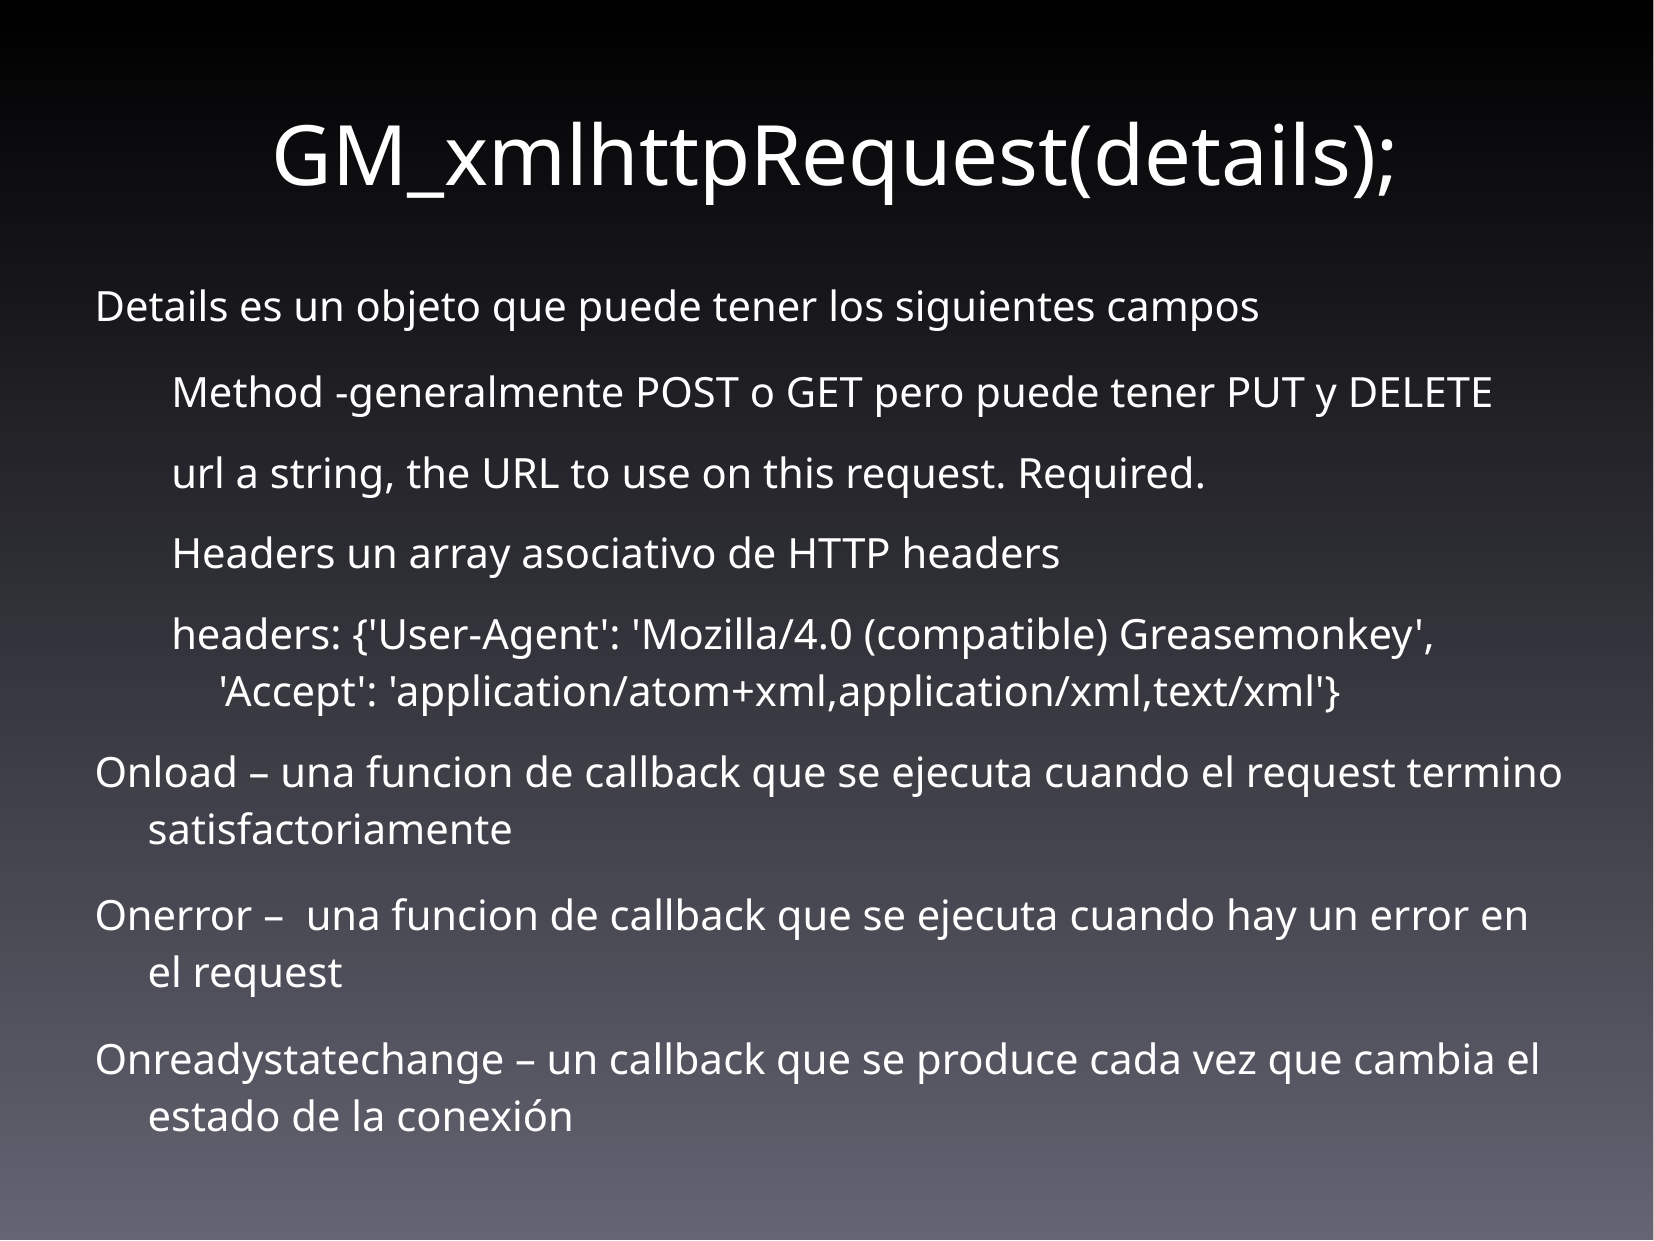

# GM_xmlhttpRequest(details);
Details es un objeto que puede tener los siguientes campos
Method -generalmente POST o GET pero puede tener PUT y DELETE
url a string, the URL to use on this request. Required.
Headers un array asociativo de HTTP headers
headers: {'User-Agent': 'Mozilla/4.0 (compatible) Greasemonkey', 'Accept': 'application/atom+xml,application/xml,text/xml'}
Onload – una funcion de callback que se ejecuta cuando el request termino satisfactoriamente
Onerror – una funcion de callback que se ejecuta cuando hay un error en el request
Onreadystatechange – un callback que se produce cada vez que cambia el estado de la conexión